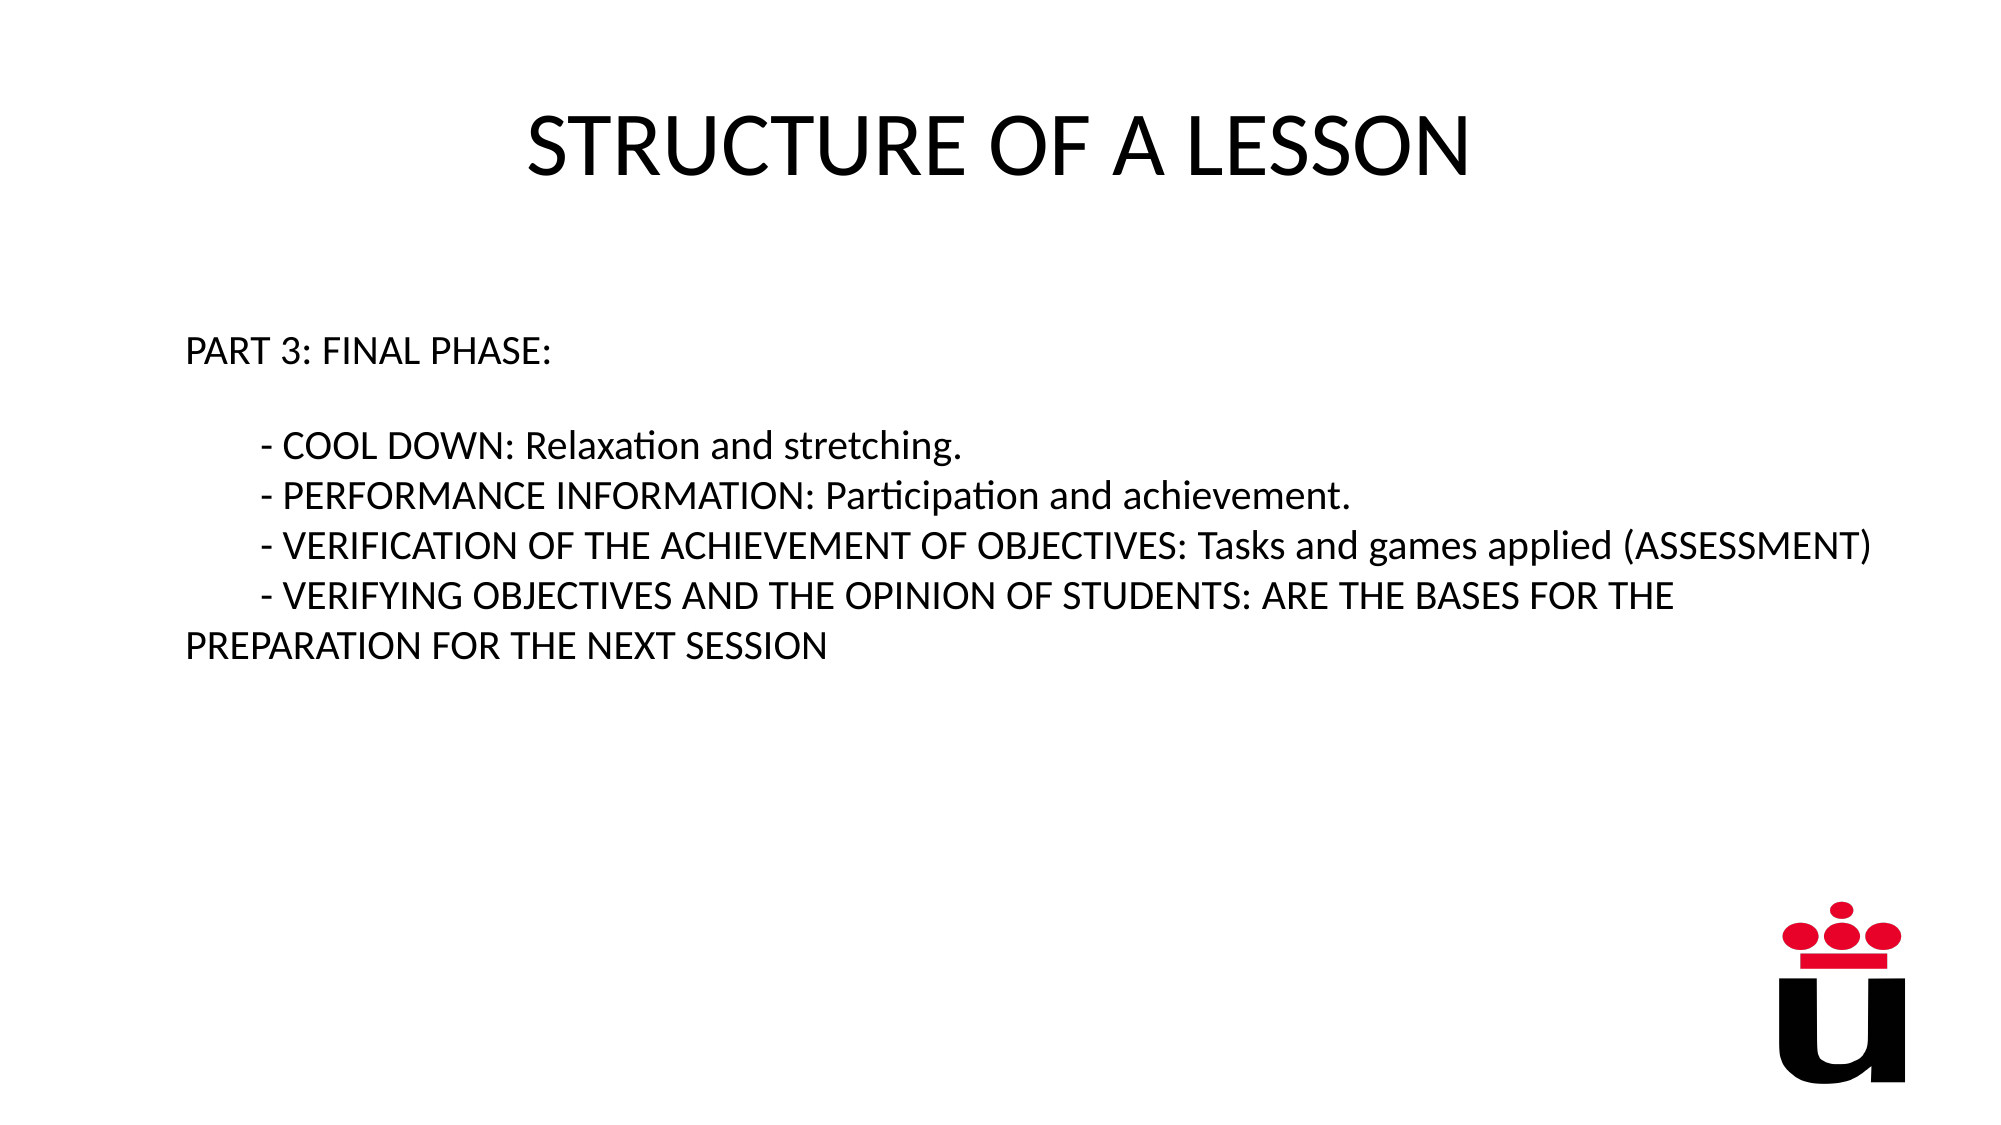

STRUCTURE OF A LESSON
PART 3: FINAL PHASE:
	- COOL DOWN: Relaxation and stretching.
	- PERFORMANCE INFORMATION: Participation and achievement.
	- VERIFICATION OF THE ACHIEVEMENT OF OBJECTIVES: Tasks and games applied (ASSESSMENT)
	- VERIFYING OBJECTIVES AND THE OPINION OF STUDENTS: ARE THE BASES FOR THE PREPARATION FOR THE NEXT SESSION